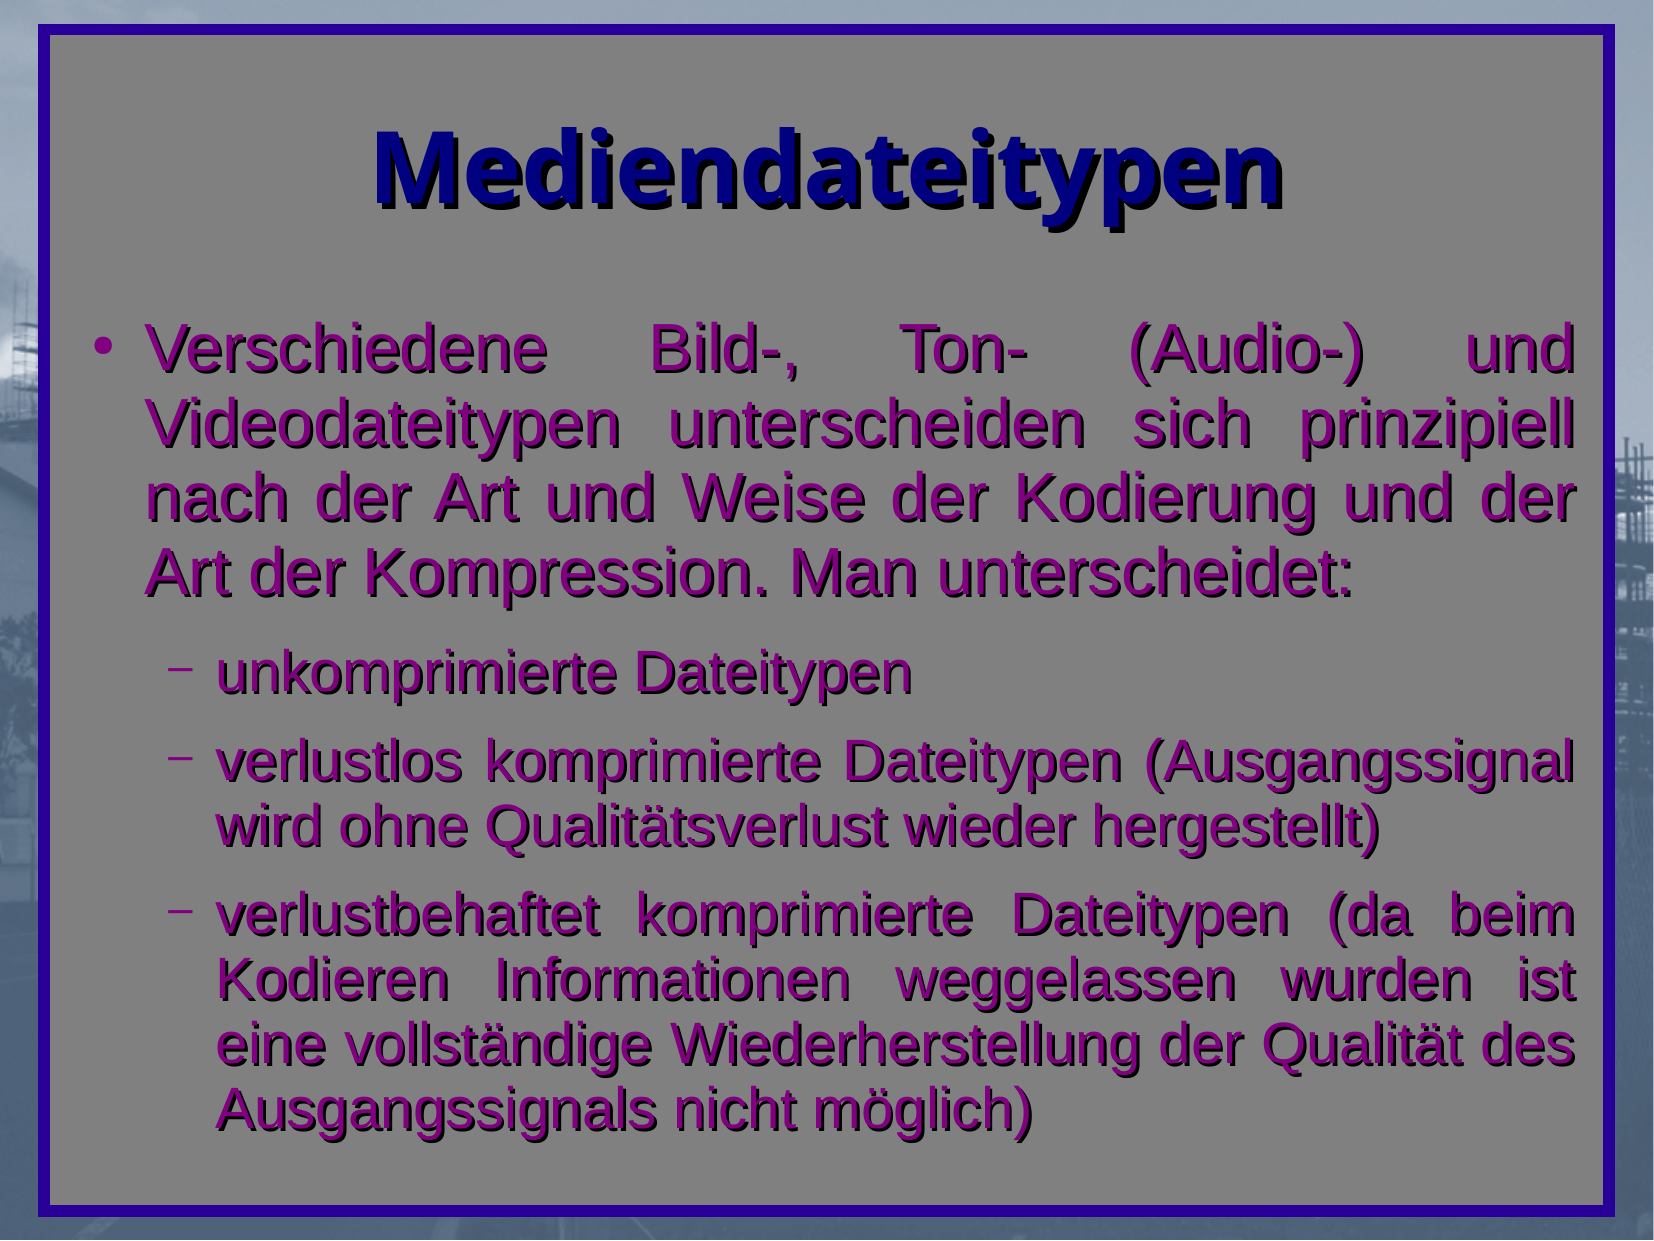

# Mediendateitypen
Verschiedene Bild-, Ton- (Audio-) und Videodateitypen unterscheiden sich prinzipiell nach der Art und Weise der Kodierung und der Art der Kompression. Man unterscheidet:
unkomprimierte Dateitypen
verlustlos komprimierte Dateitypen (Ausgangssignal wird ohne Qualitätsverlust wieder hergestellt)
verlustbehaftet komprimierte Dateitypen (da beim Kodieren Informationen weggelassen wurden ist eine vollständige Wiederherstellung der Qualität des Ausgangssignals nicht möglich)